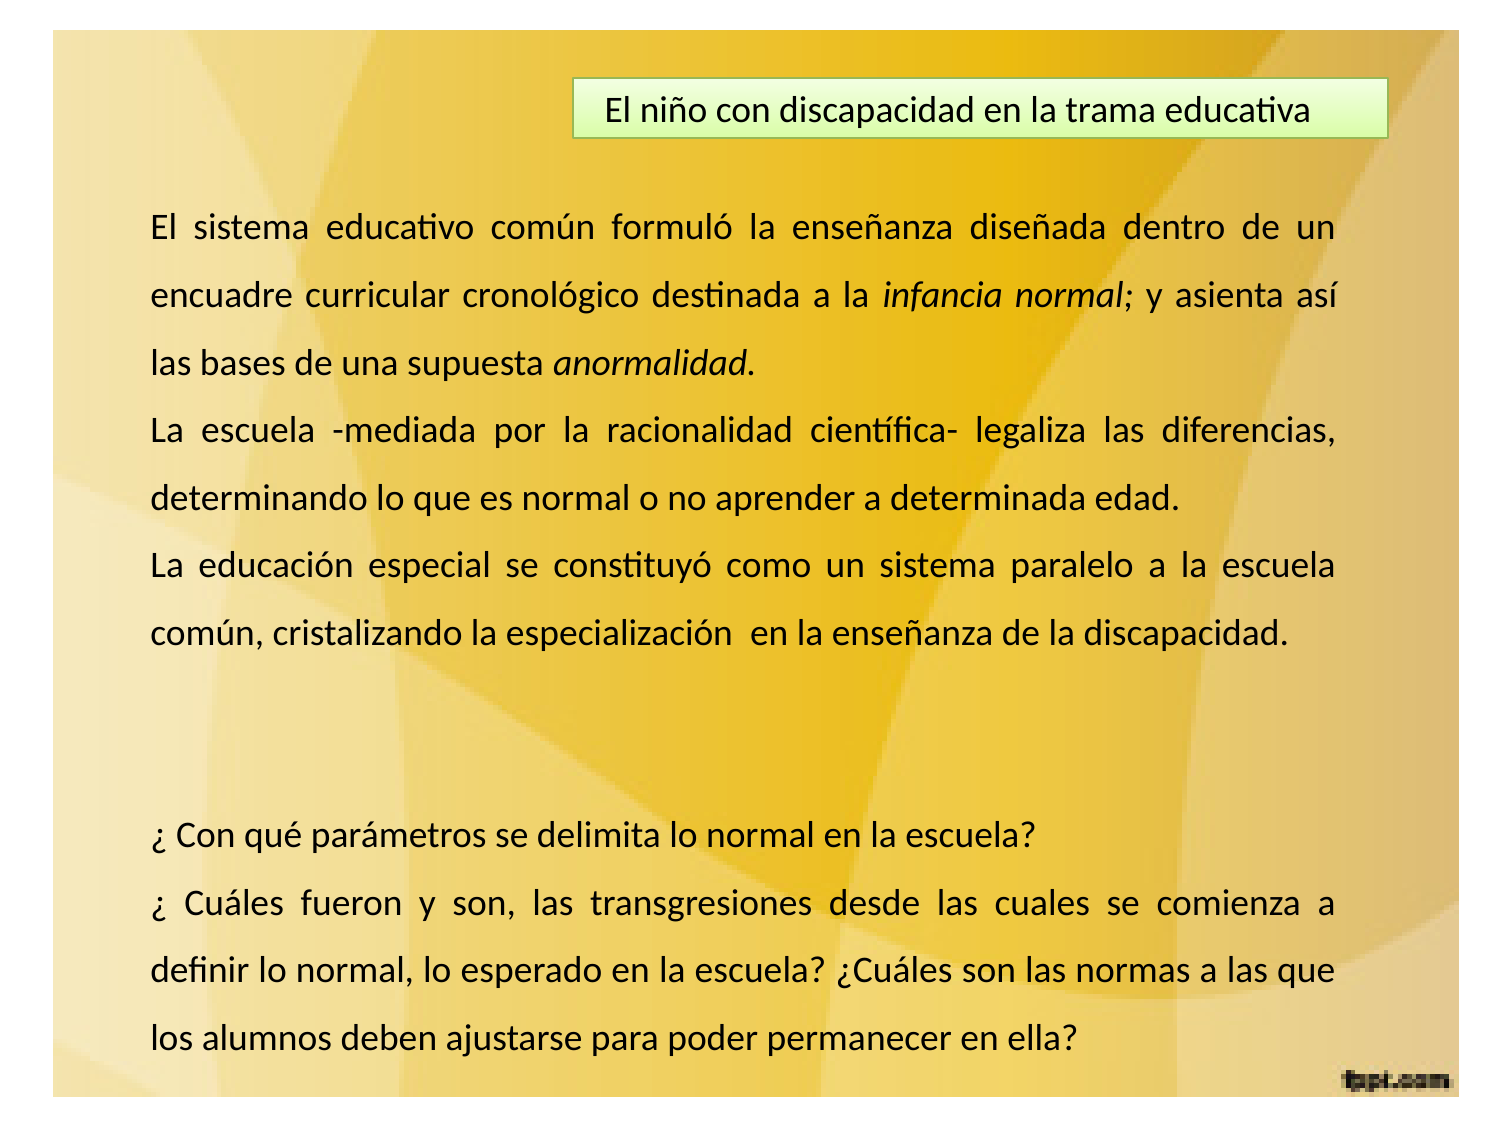

El niño con discapacidad en la trama educativa
El sistema educativo común formuló la enseñanza diseñada dentro de un encuadre curricular cronológico destinada a la infancia normal; y asienta así las bases de una supuesta anormalidad.
La escuela -mediada por la racionalidad científica- legaliza las diferencias, determinando lo que es normal o no aprender a determinada edad.
La educación especial se constituyó como un sistema paralelo a la escuela común, cristalizando la especialización en la enseñanza de la discapacidad.
¿ Con qué parámetros se delimita lo normal en la escuela?
¿ Cuáles fueron y son, las transgresiones desde las cuales se comienza a definir lo normal, lo esperado en la escuela? ¿Cuáles son las normas a las que los alumnos deben ajustarse para poder permanecer en ella?
#